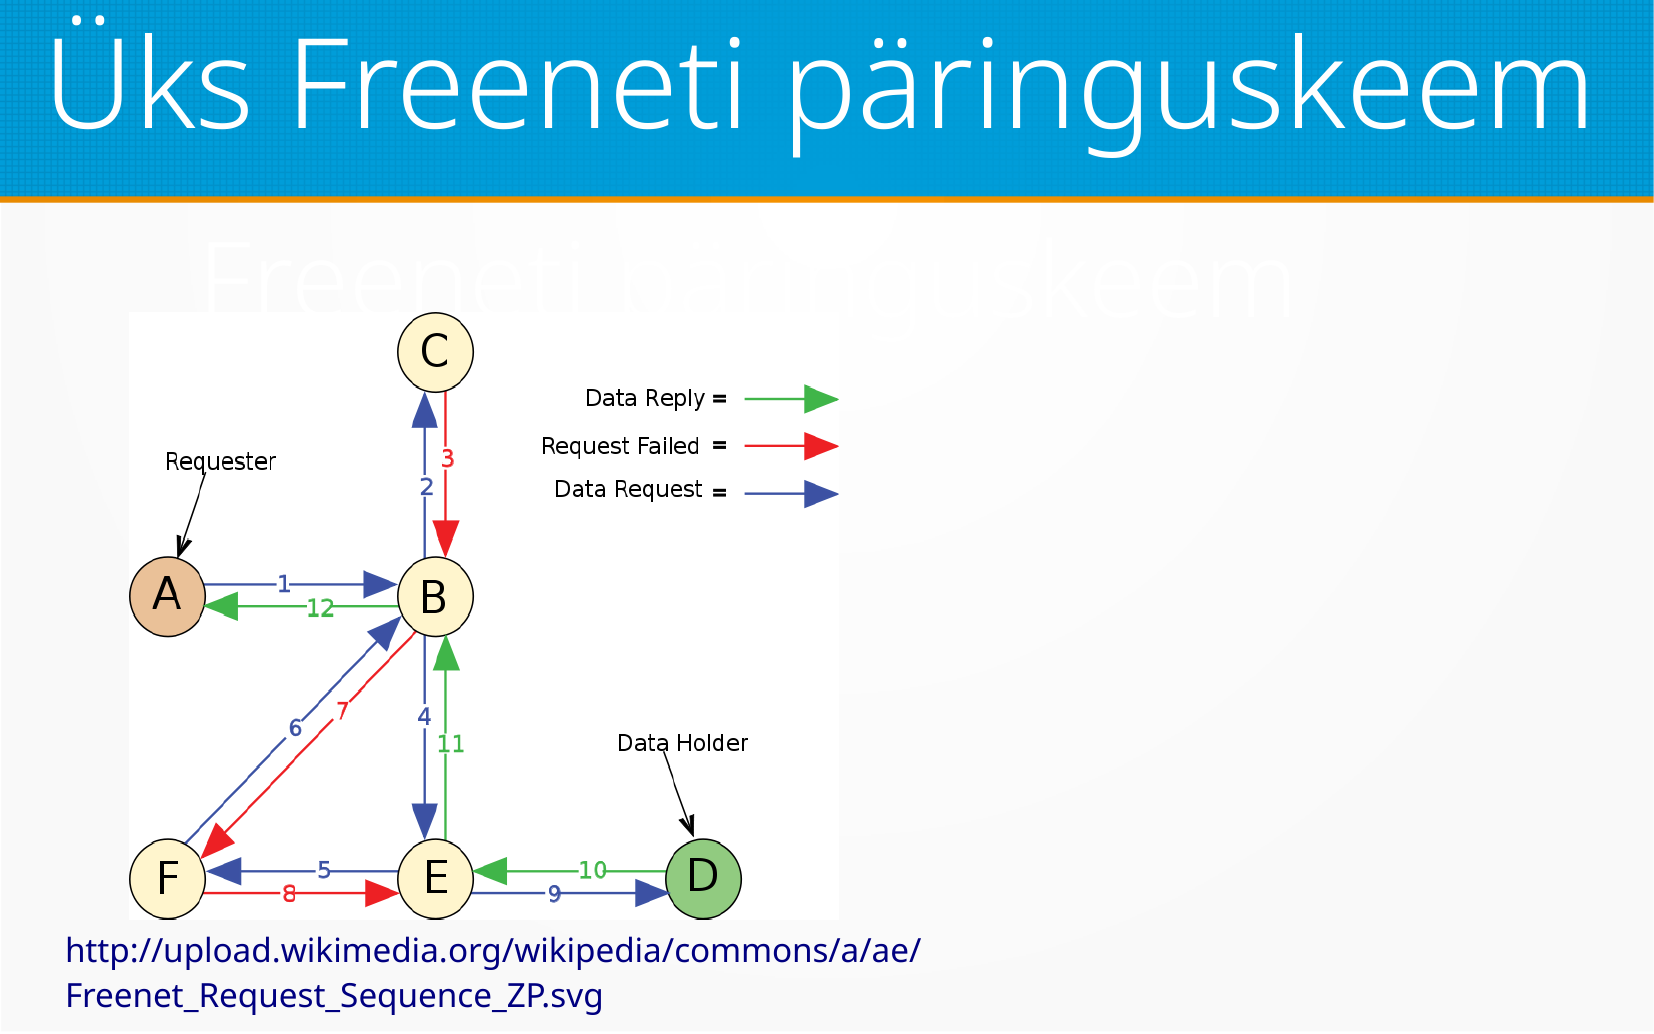

# Üks Freeneti päringuskeem
Freeneti päringuskeem
http://upload.wikimedia.org/wikipedia/commons/a/ae/Freenet_Request_Sequence_ZP.svg